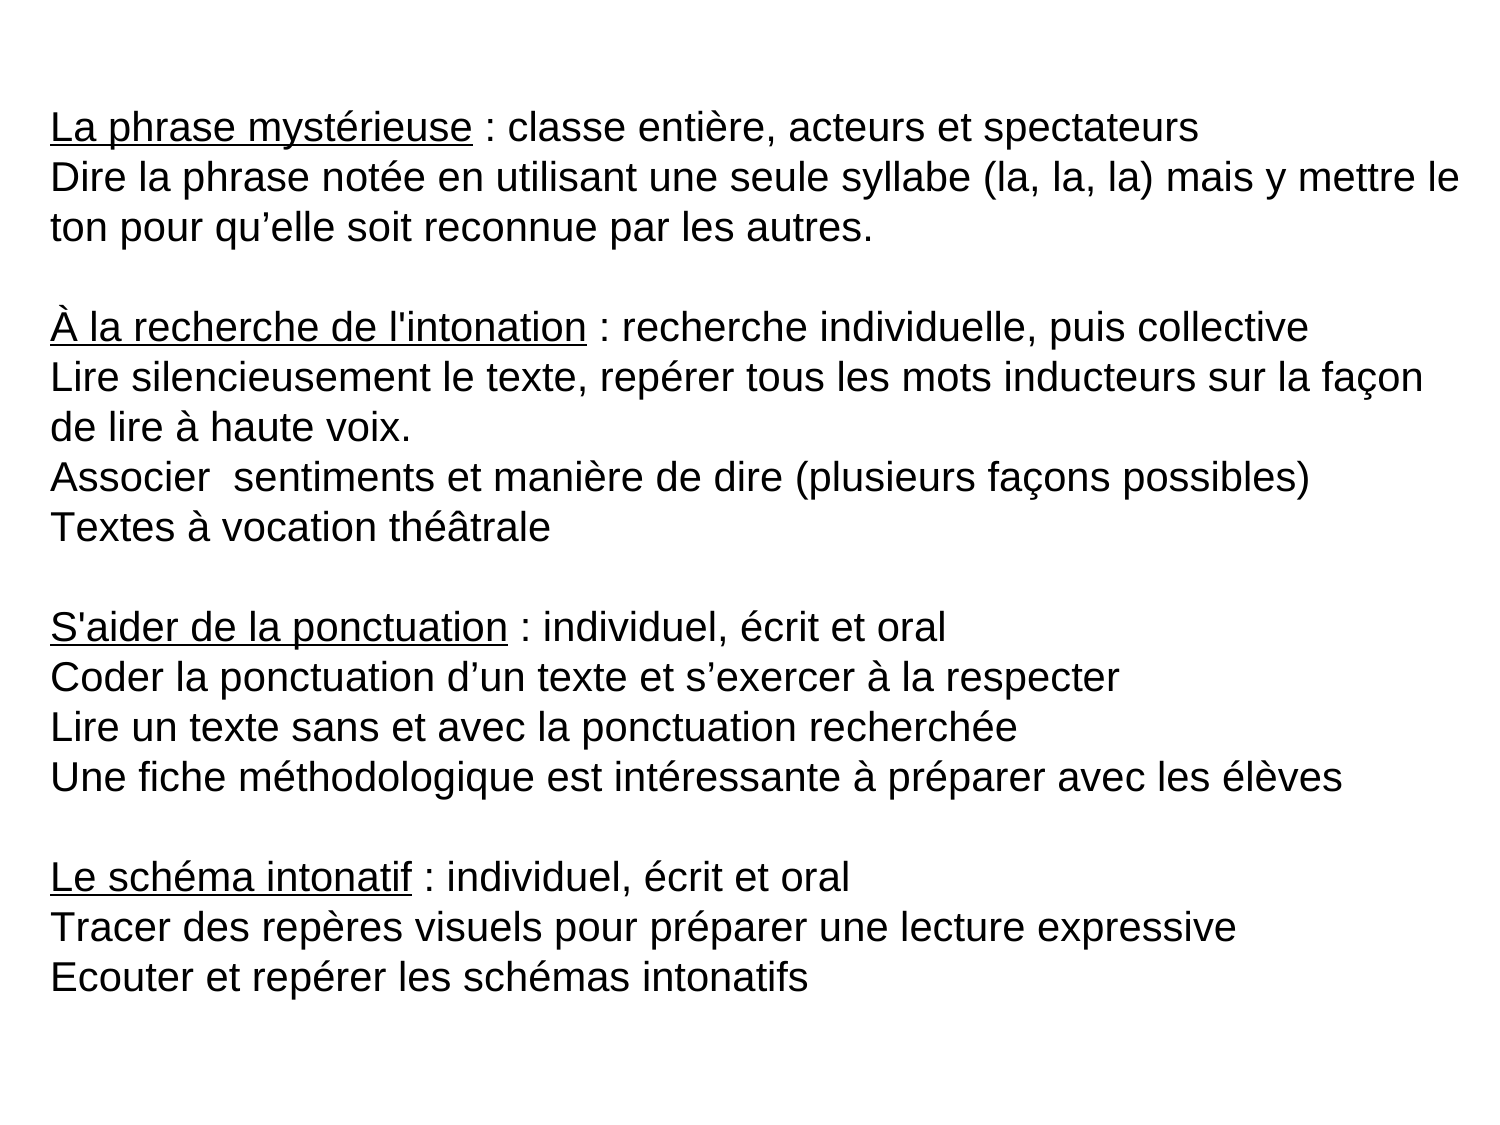

La phrase mystérieuse : classe entière, acteurs et spectateurs
Dire la phrase notée en utilisant une seule syllabe (la, la, la) mais y mettre le ton pour qu’elle soit reconnue par les autres.
À la recherche de l'intonation : recherche individuelle, puis collective
Lire silencieusement le texte, repérer tous les mots inducteurs sur la façon de lire à haute voix.
Associer sentiments et manière de dire (plusieurs façons possibles)
Textes à vocation théâtrale
S'aider de la ponctuation : individuel, écrit et oral
Coder la ponctuation d’un texte et s’exercer à la respecter
Lire un texte sans et avec la ponctuation recherchée
Une fiche méthodologique est intéressante à préparer avec les élèves
Le schéma intonatif : individuel, écrit et oral
Tracer des repères visuels pour préparer une lecture expressive
Ecouter et repérer les schémas intonatifs